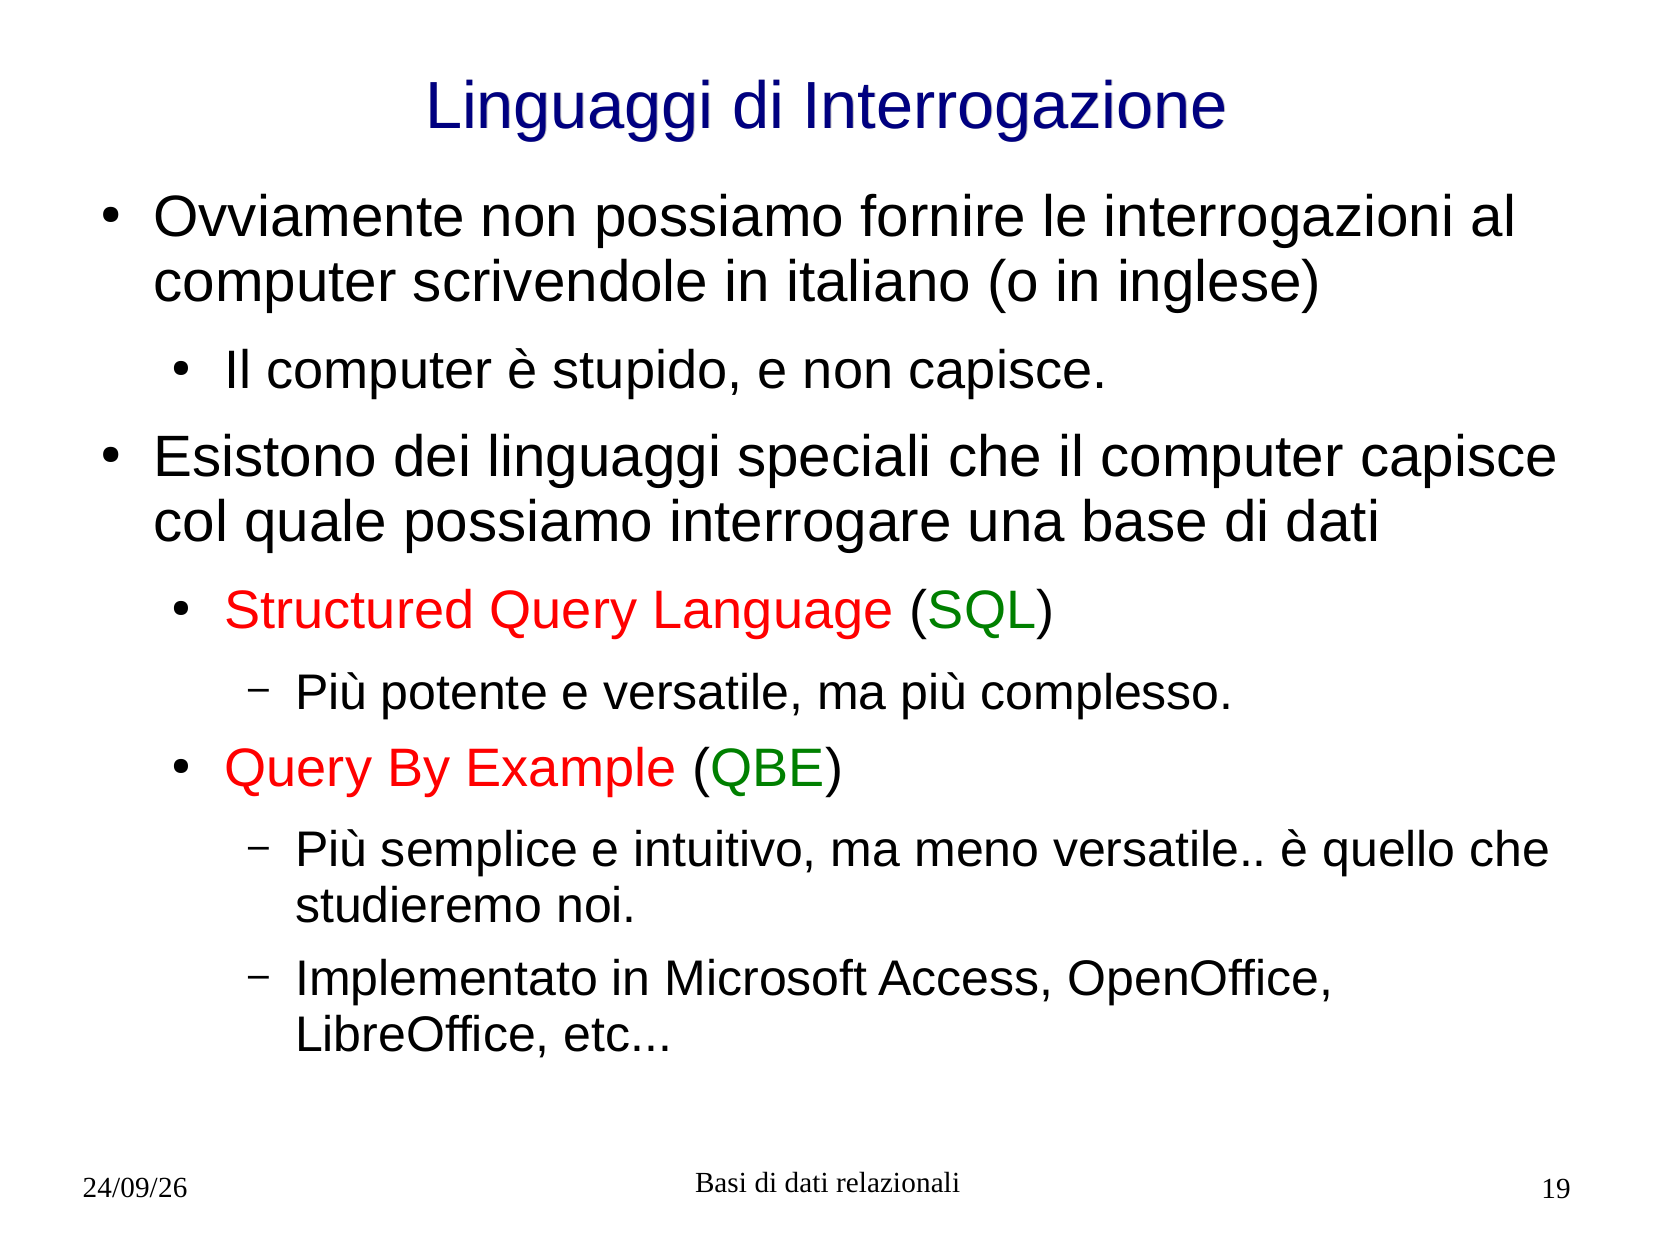

# Linguaggi di Interrogazione
Ovviamente non possiamo fornire le interrogazioni al computer scrivendole in italiano (o in inglese)
Il computer è stupido, e non capisce.
Esistono dei linguaggi speciali che il computer capisce col quale possiamo interrogare una base di dati
Structured Query Language (SQL)
Più potente e versatile, ma più complesso.
Query By Example (QBE)
Più semplice e intuitivo, ma meno versatile.. è quello che studieremo noi.
Implementato in Microsoft Access, OpenOffice, LibreOffice, etc...